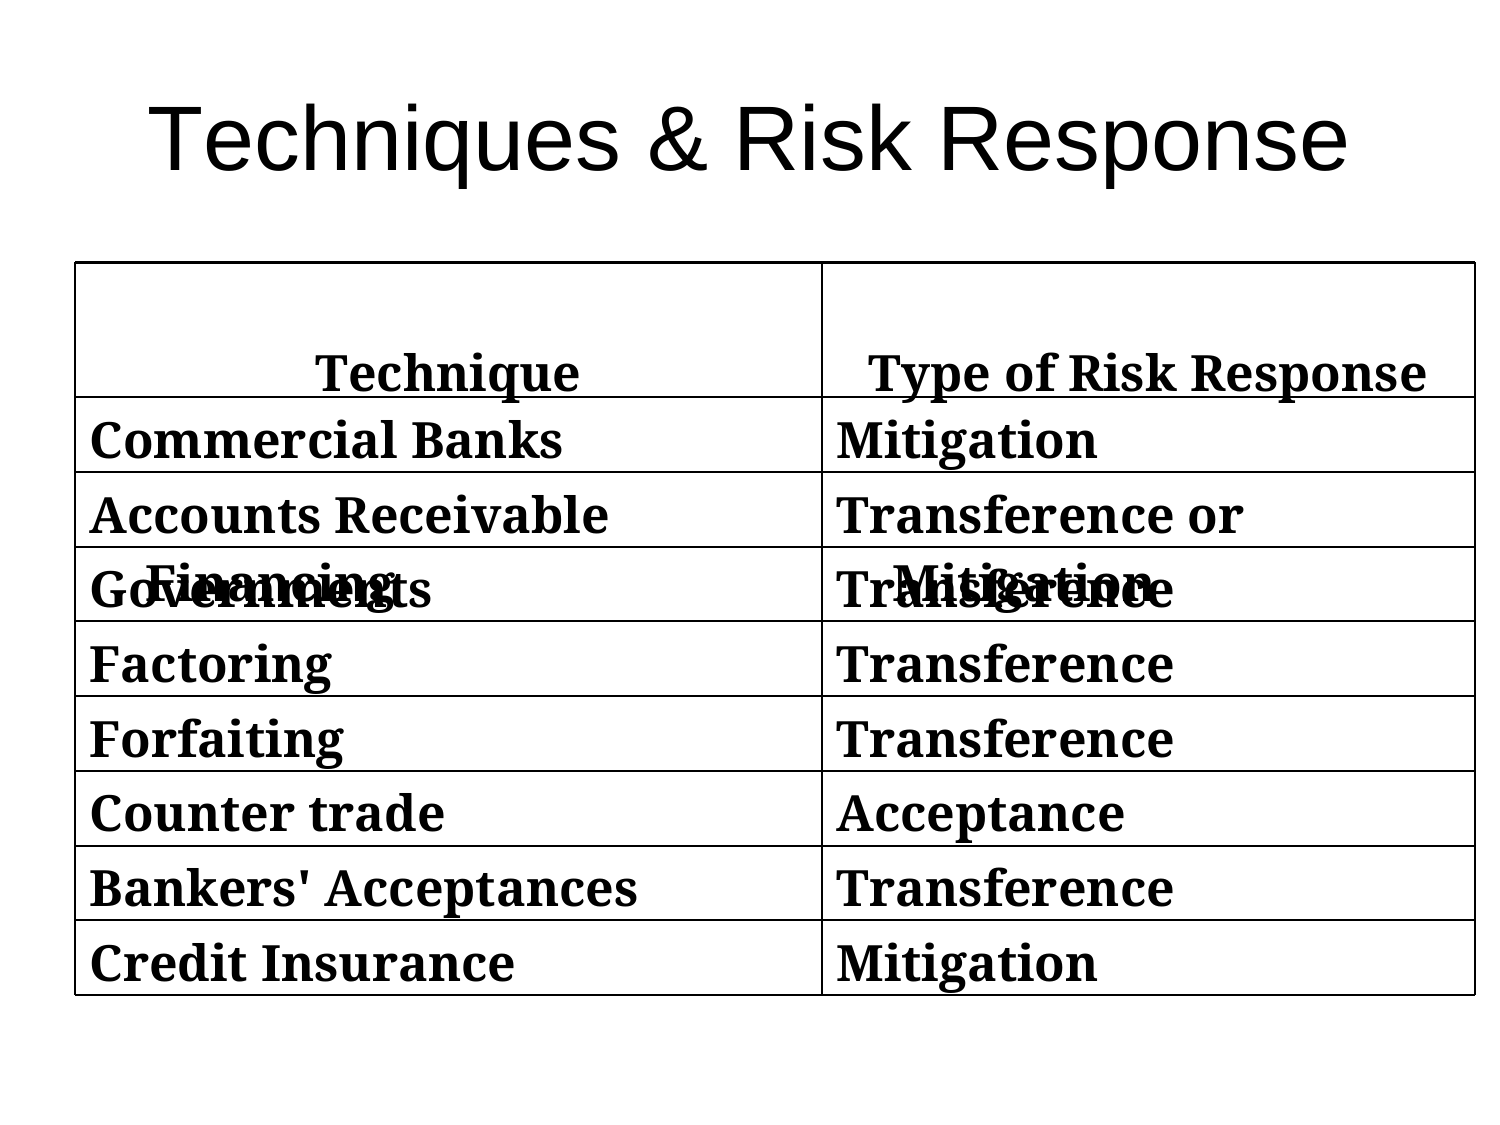

# Techniques & Risk Response
Technique
Type of Risk Response
Commercial Banks
Mitigation
Accounts Receivable Financing
Transference or Mitigation
Governments
Transference
Factoring
Transference
Forfaiting
Transference
Counter trade
Acceptance
Bankers' Acceptances
Transference
Credit Insurance
Mitigation